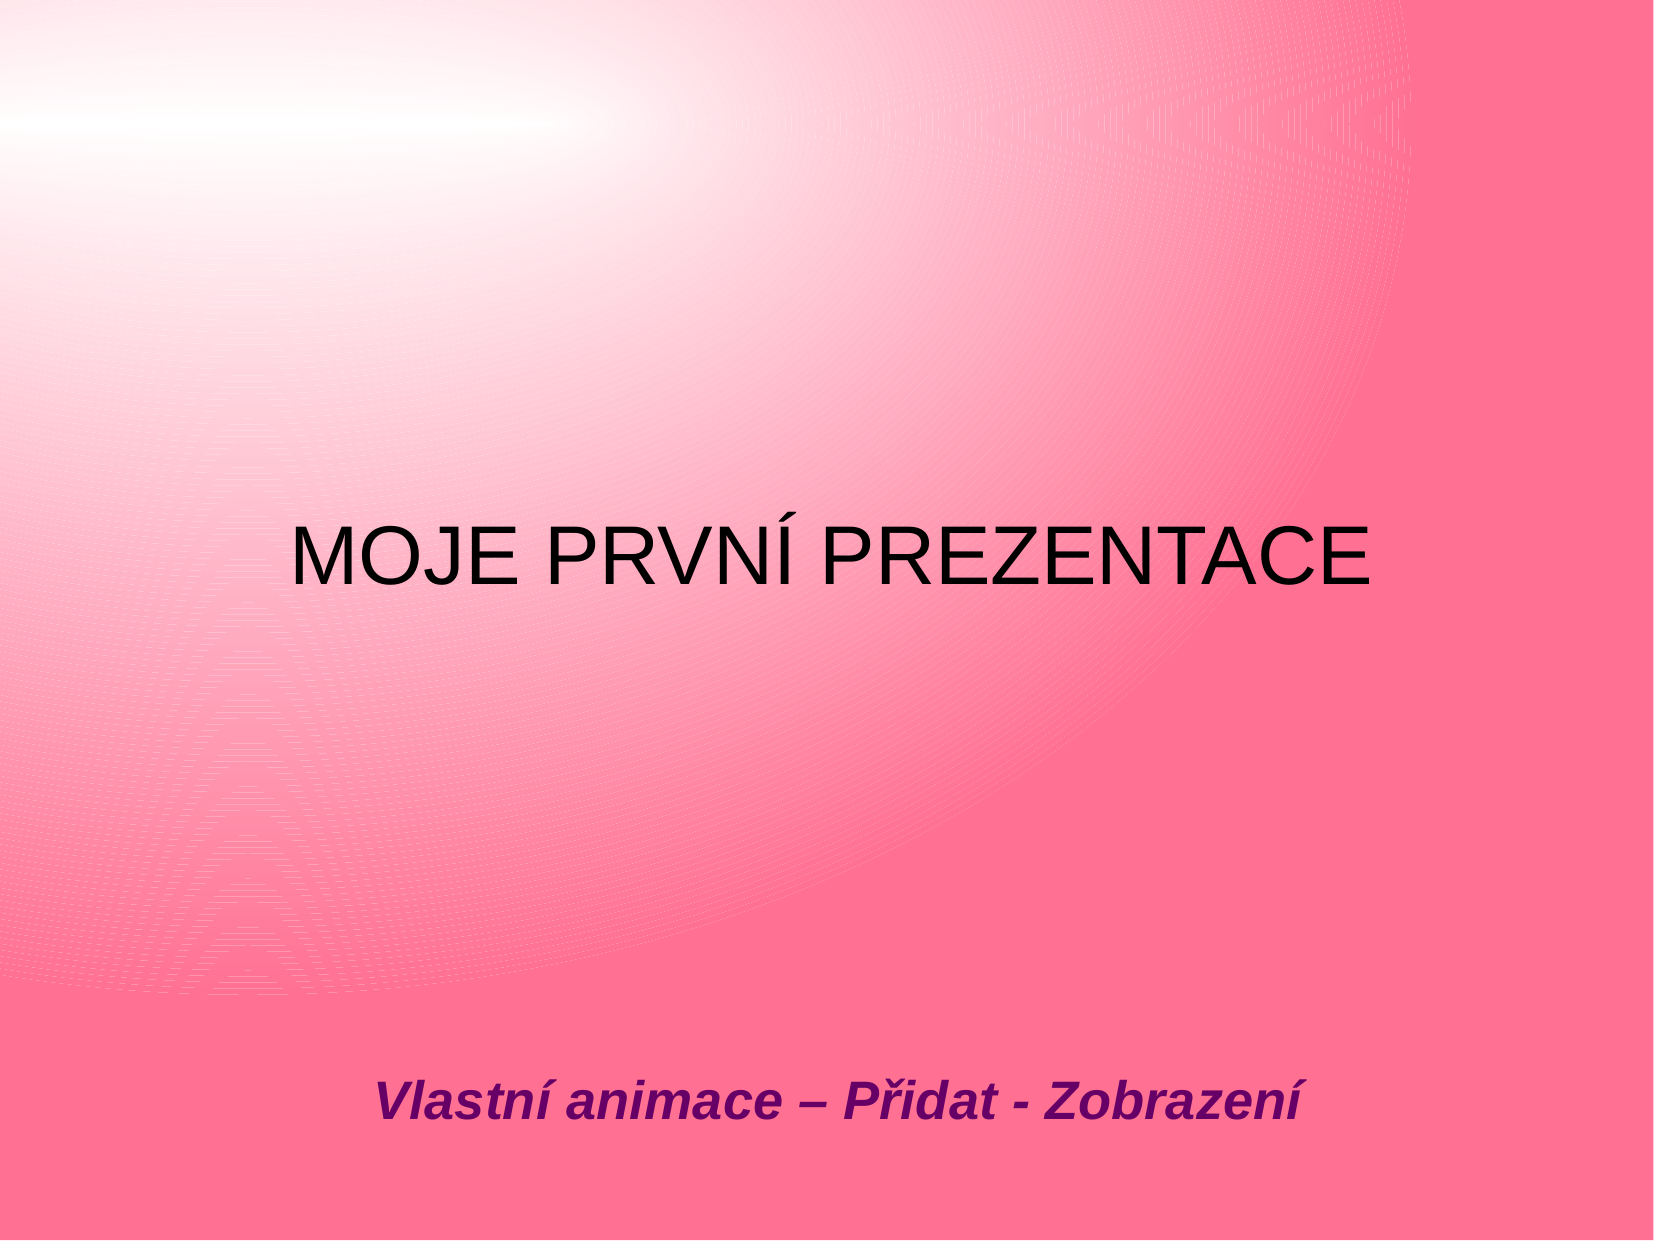

MOJE PRVNÍ PREZENTACE
Vlastní animace – Přidat - Zobrazení